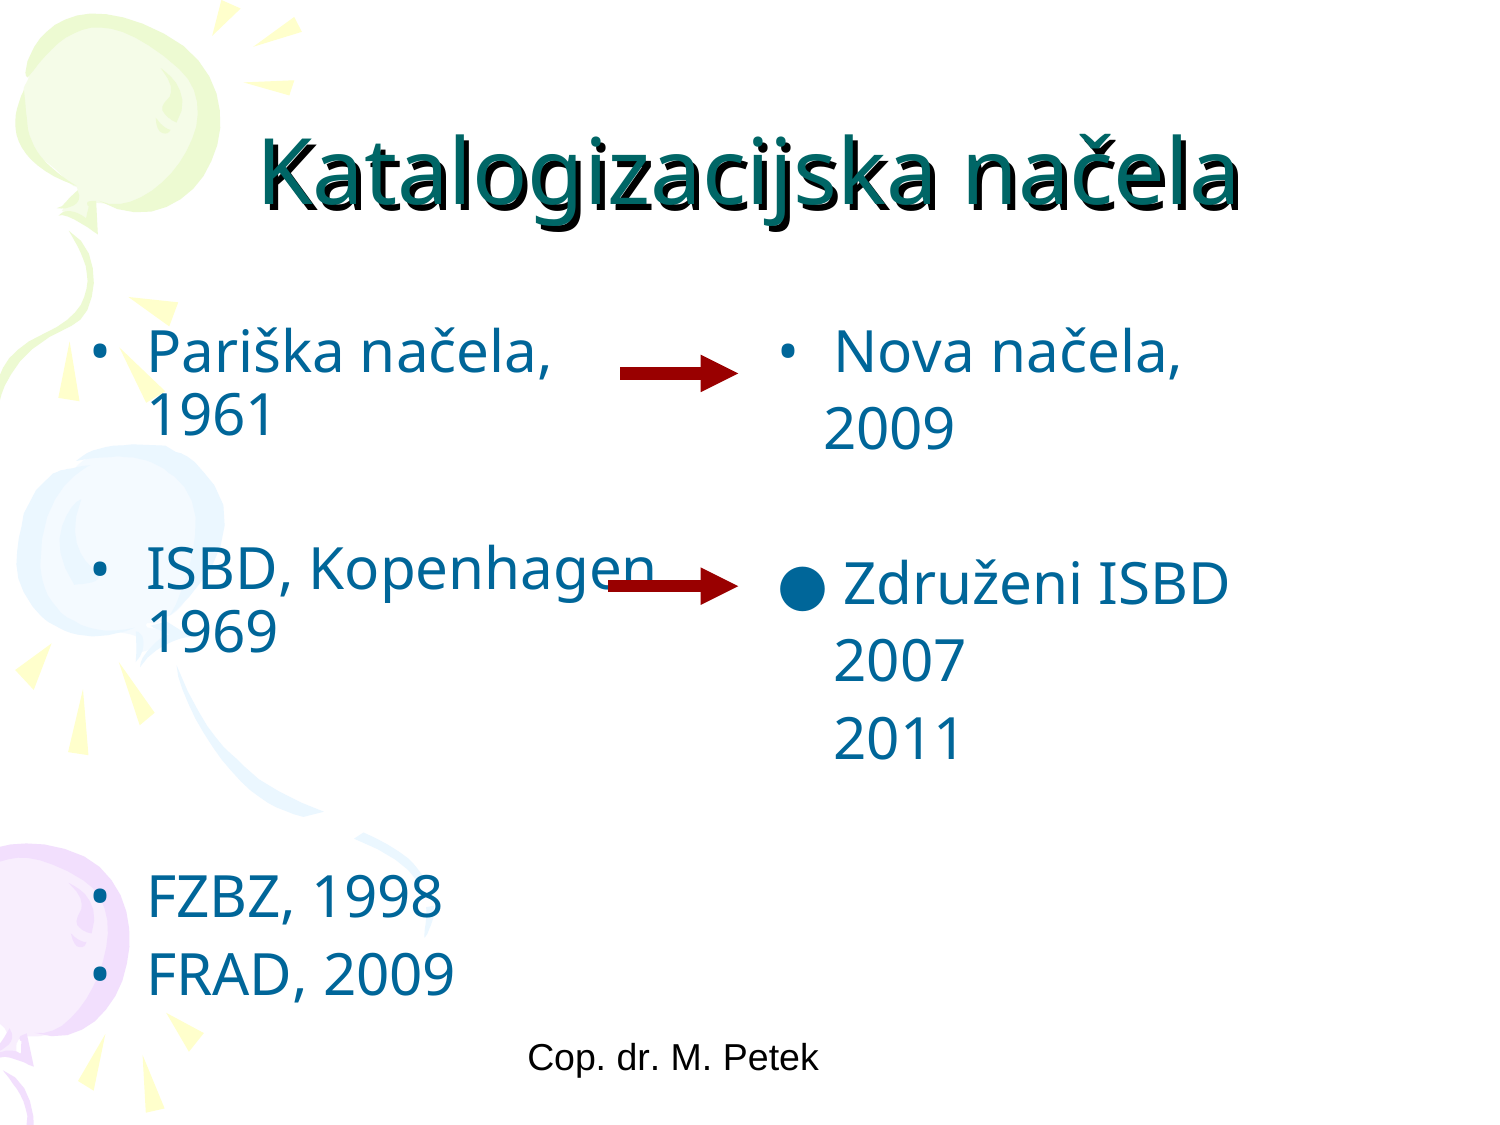

# Katalogizacijska načela
Pariška načela, 1961
ISBD, Kopenhagen 1969
FZBZ, 1998
FRAD, 2009
Nova načela,
 2009
● Združeni ISBD
	2007
	2011
Cop. dr. M. Petek